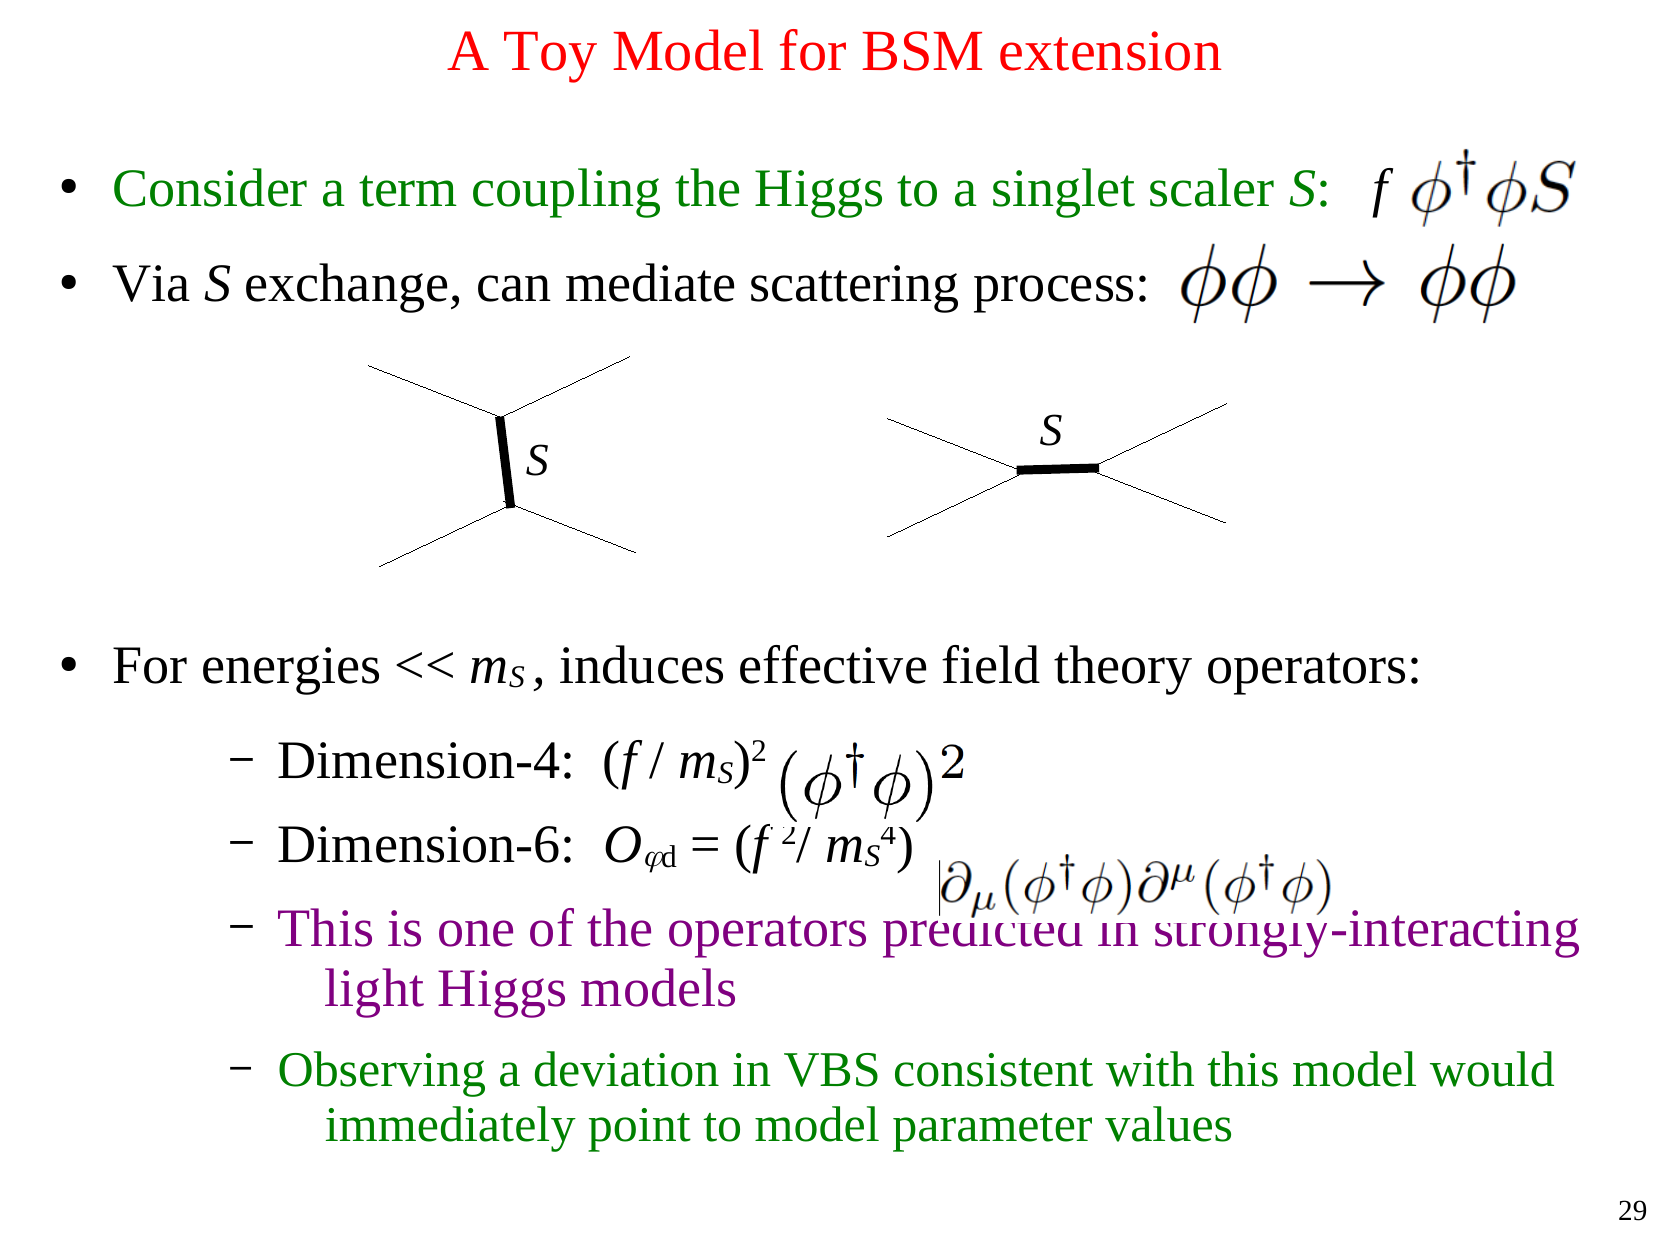

# A Toy Model for BSM extension
Consider a term coupling the Higgs to a singlet scaler S: f
Via S exchange, can mediate scattering process:
For energies << mS , induces effective field theory operators:
Dimension-4: (f / mS)2
Dimension-6: Oφd = (f 2/ mS4)
This is one of the operators predicted in strongly-interacting light Higgs models
Observing a deviation in VBS consistent with this model would immediately point to model parameter values
S
S
29